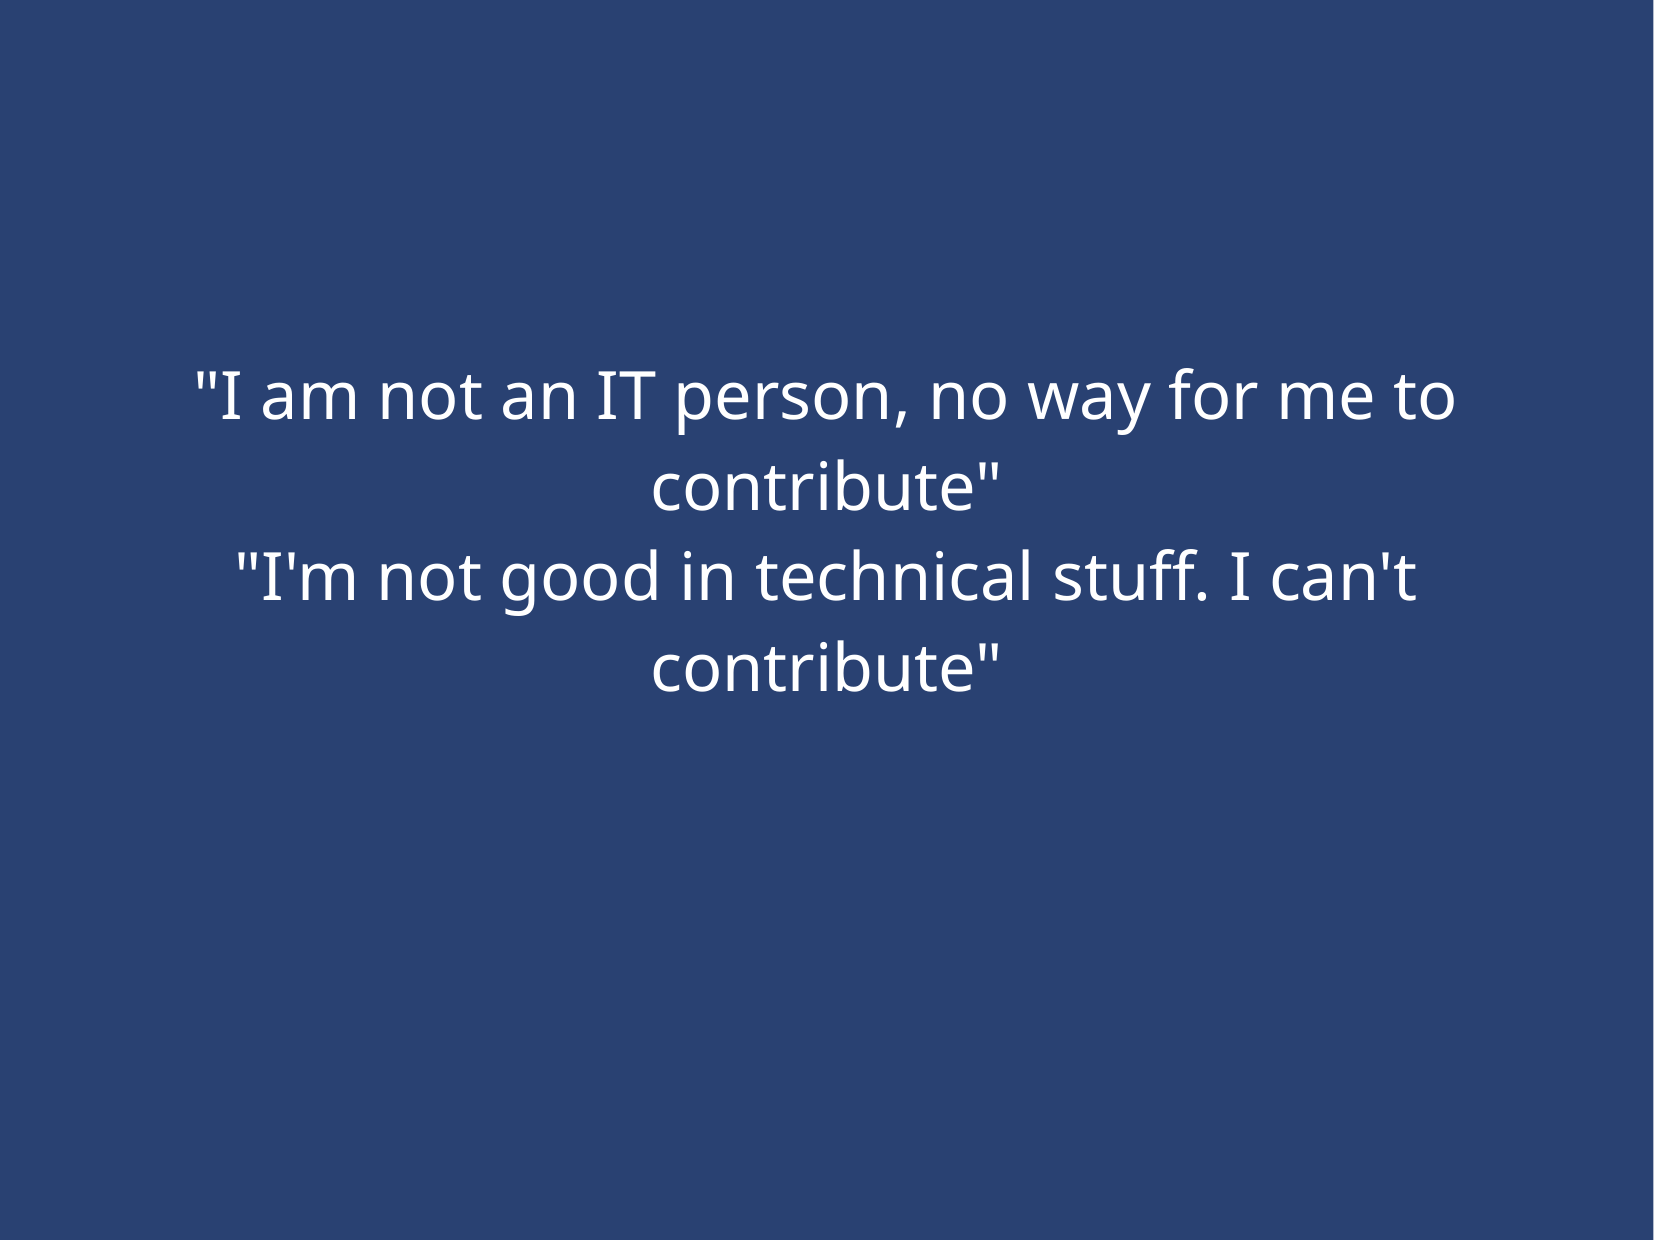

# "I am not an IT person, no way for me to contribute"
"I'm not good in technical stuff. I can't contribute"